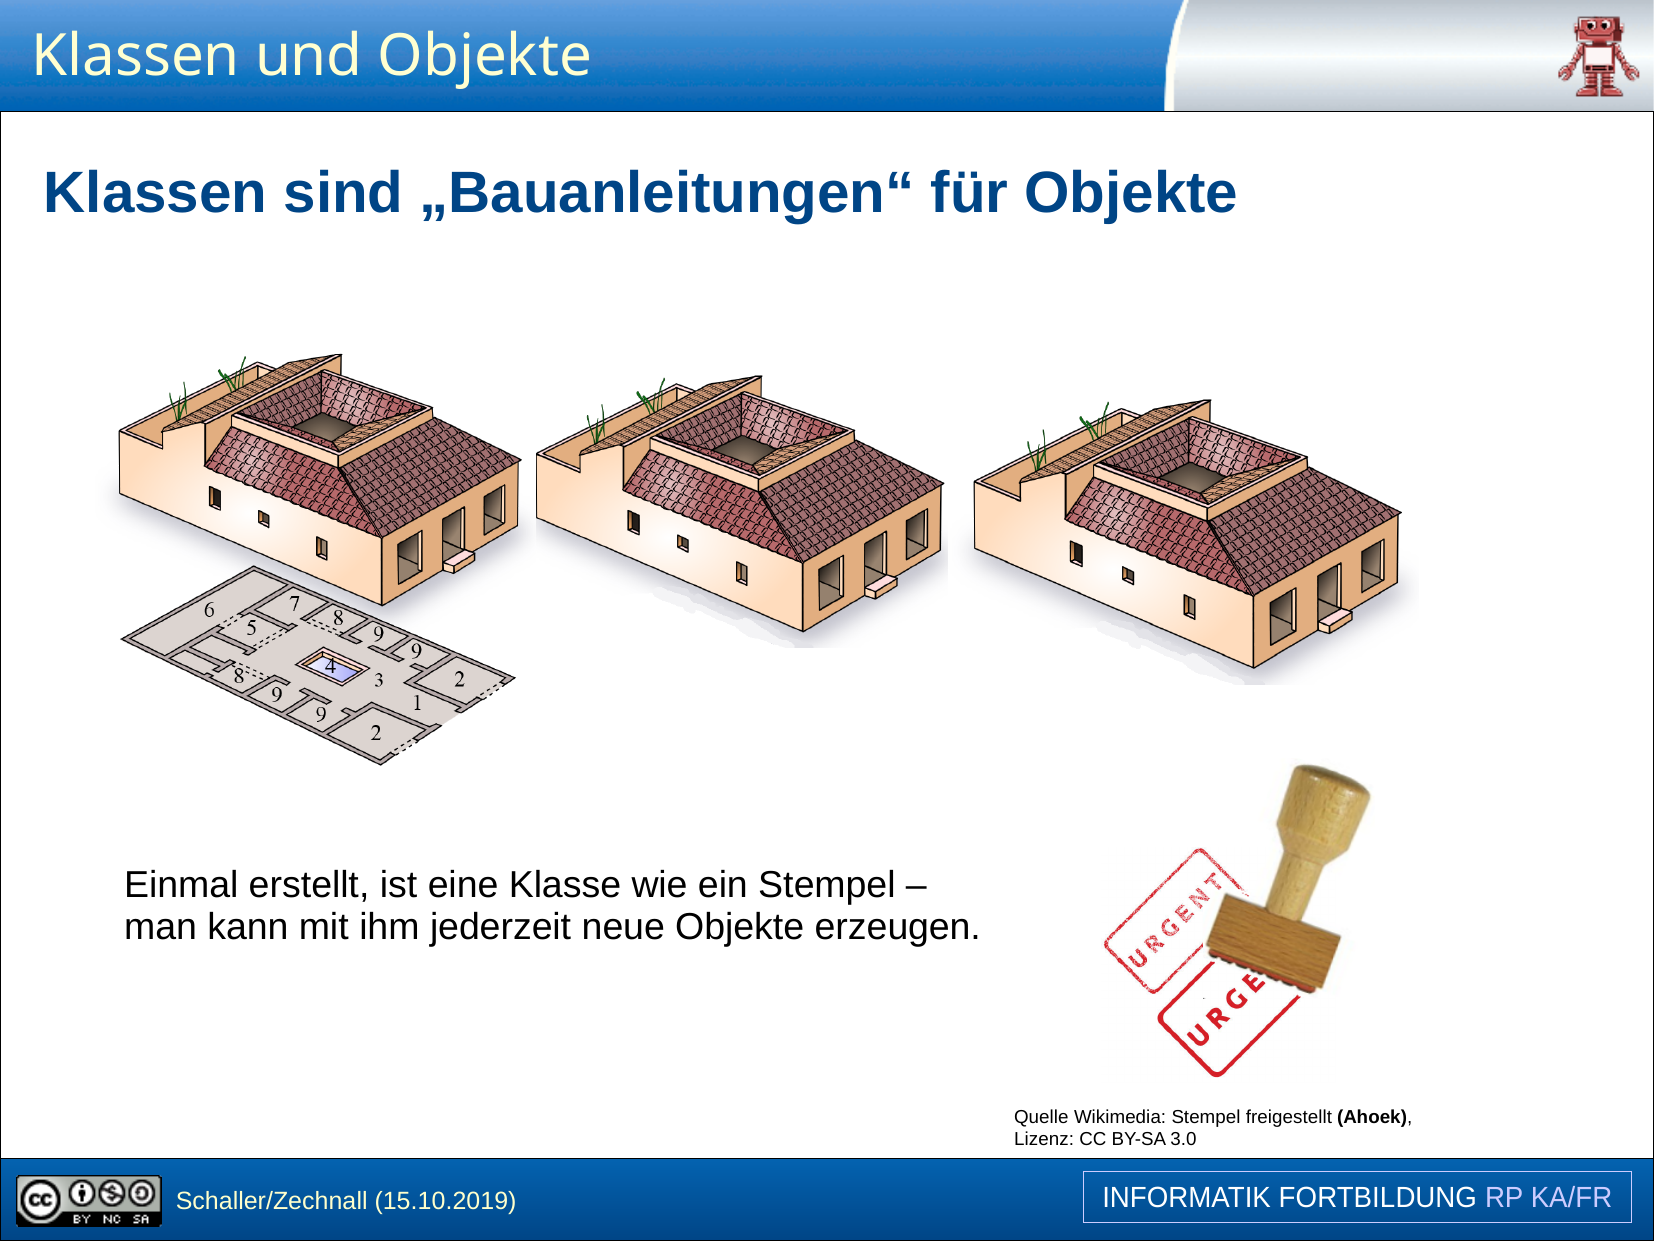

# Klassen und Objekte
Klassen sind „Bauanleitungen“ für Objekte
Einmal erstellt, ist eine Klasse wie ein Stempel –
man kann mit ihm jederzeit neue Objekte erzeugen.
Quelle Wikimedia: Stempel freigestellt (Ahoek),
Lizenz: CC BY-SA 3.0
5
23.04.2009